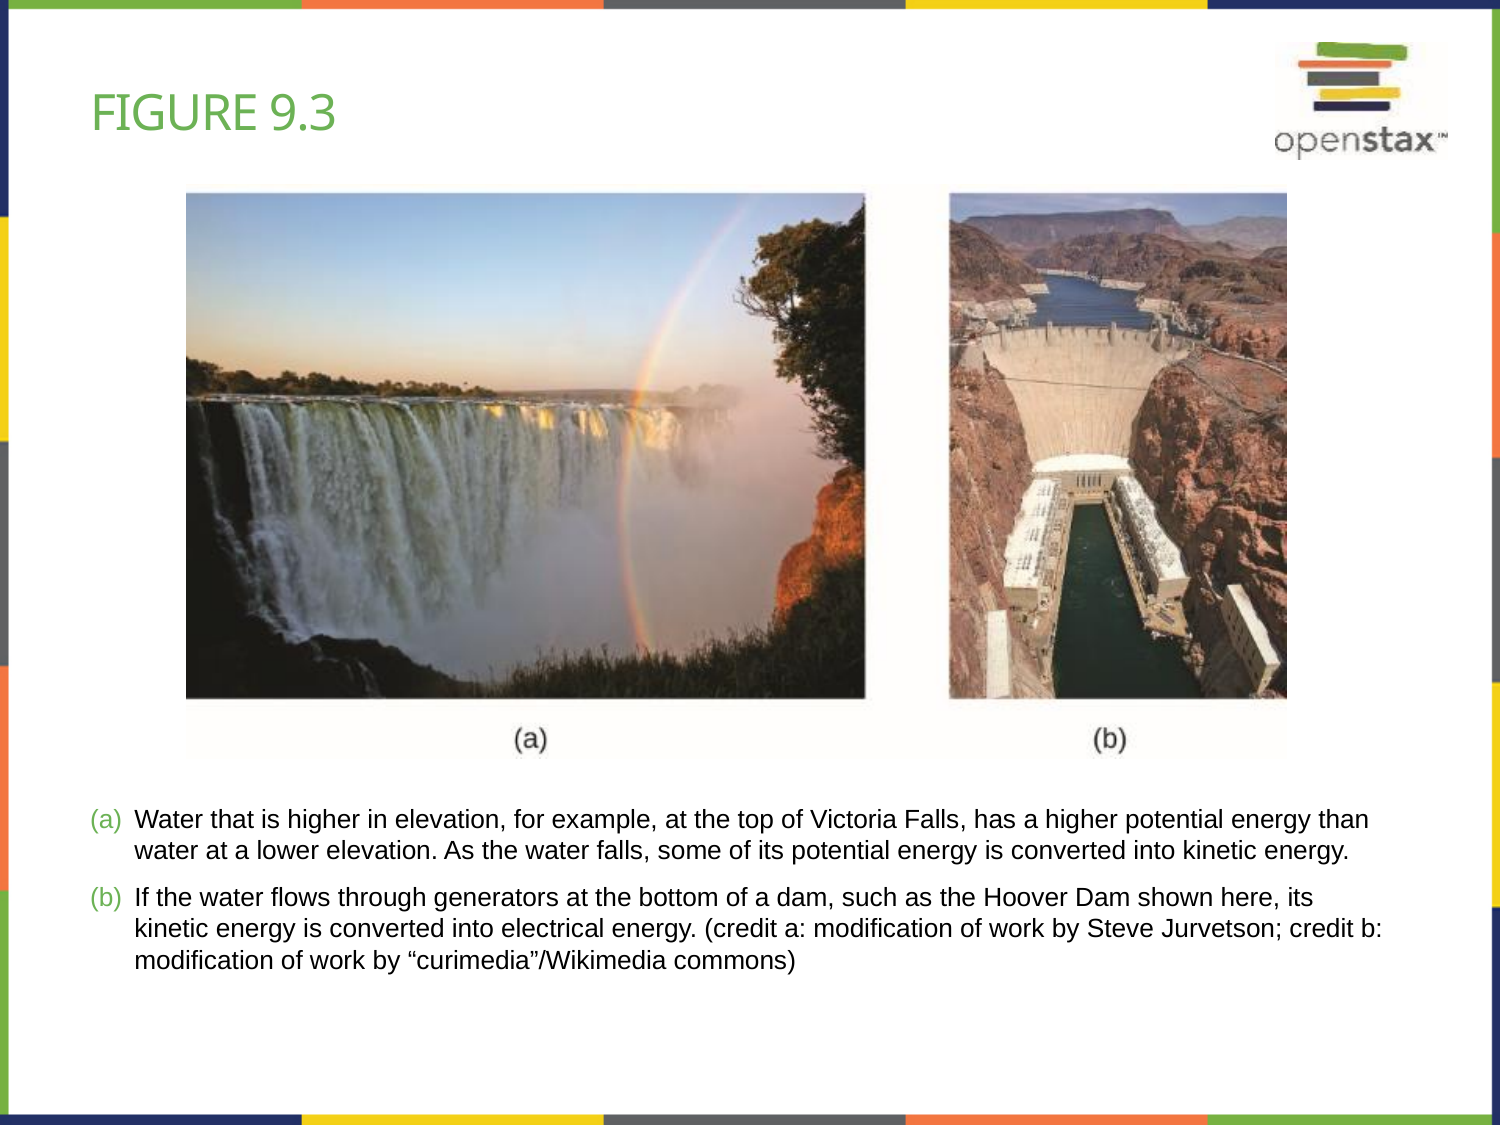

# Figure 9.3
Water that is higher in elevation, for example, at the top of Victoria Falls, has a higher potential energy than water at a lower elevation. As the water falls, some of its potential energy is converted into kinetic energy.
If the water flows through generators at the bottom of a dam, such as the Hoover Dam shown here, its kinetic energy is converted into electrical energy. (credit a: modification of work by Steve Jurvetson; credit b: modification of work by “curimedia”/Wikimedia commons)